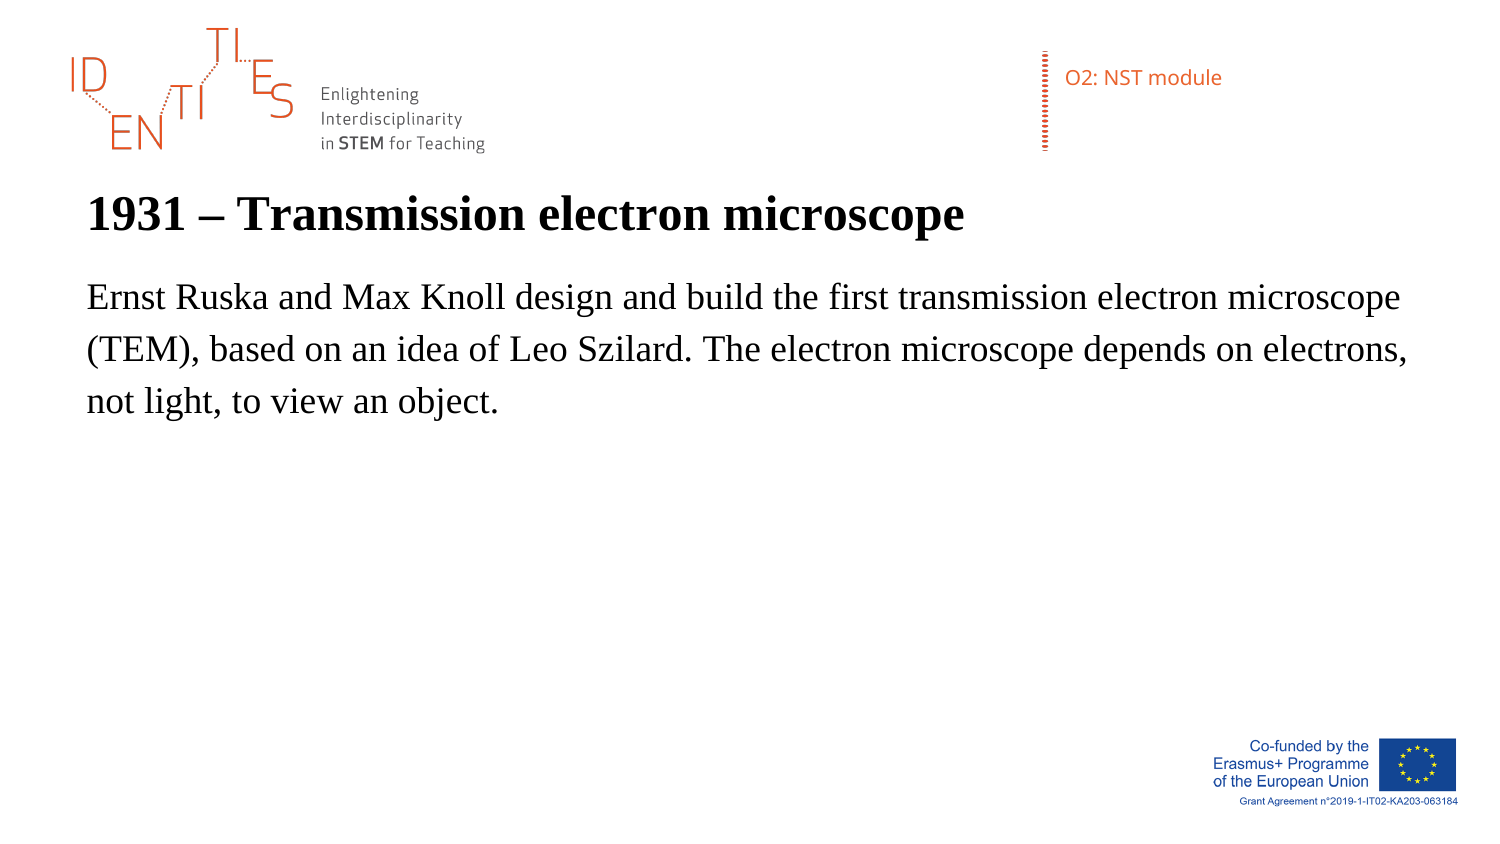

O2: NST module
1931 – Transmission electron microscope
Ernst Ruska and Max Knoll design and build the first transmission electron microscope (TEM), based on an idea of Leo Szilard. The electron microscope depends on electrons, not light, to view an object.